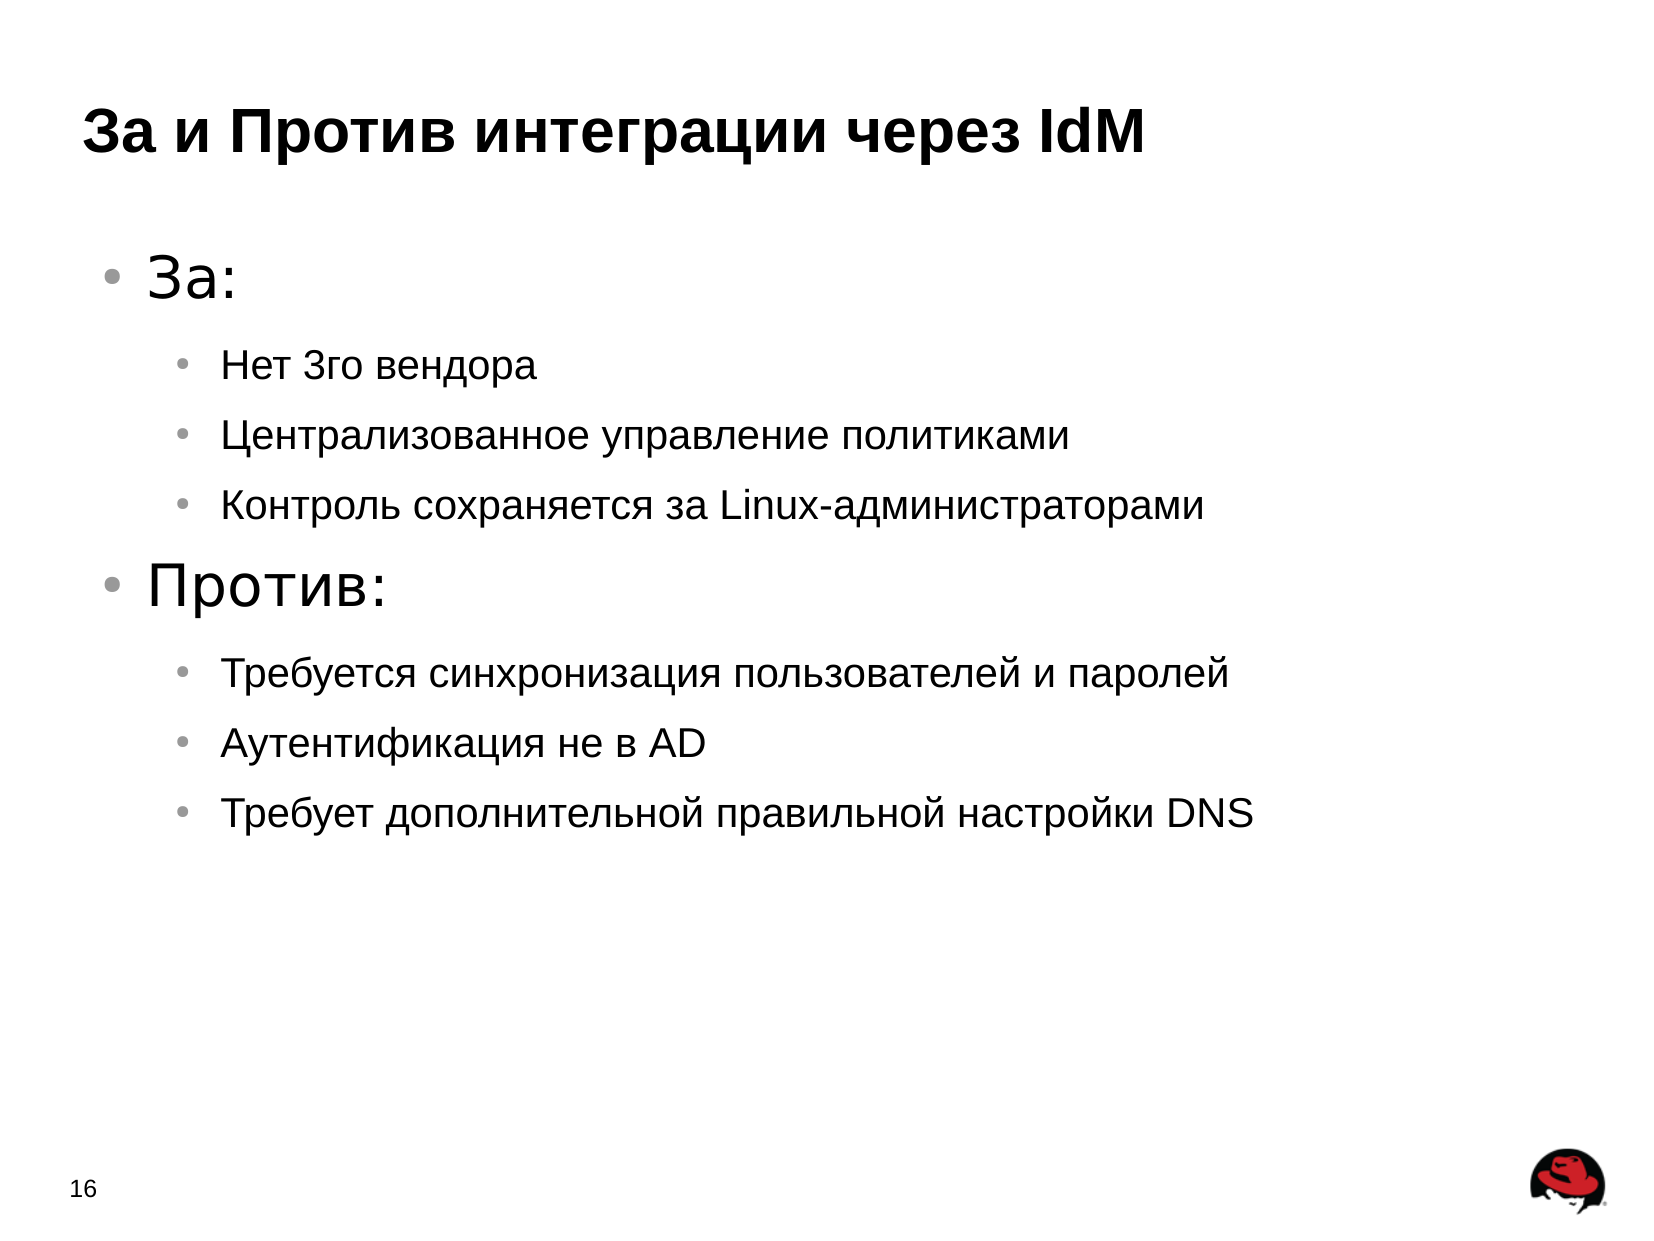

# За и Против интеграции через IdM
За:
Нет 3го вендора
Централизованное управление политиками
Контроль сохраняется за Linux-администраторами
Против:
Требуется синхронизация пользователей и паролей
Аутентификация не в AD
Требует дополнительной правильной настройки DNS